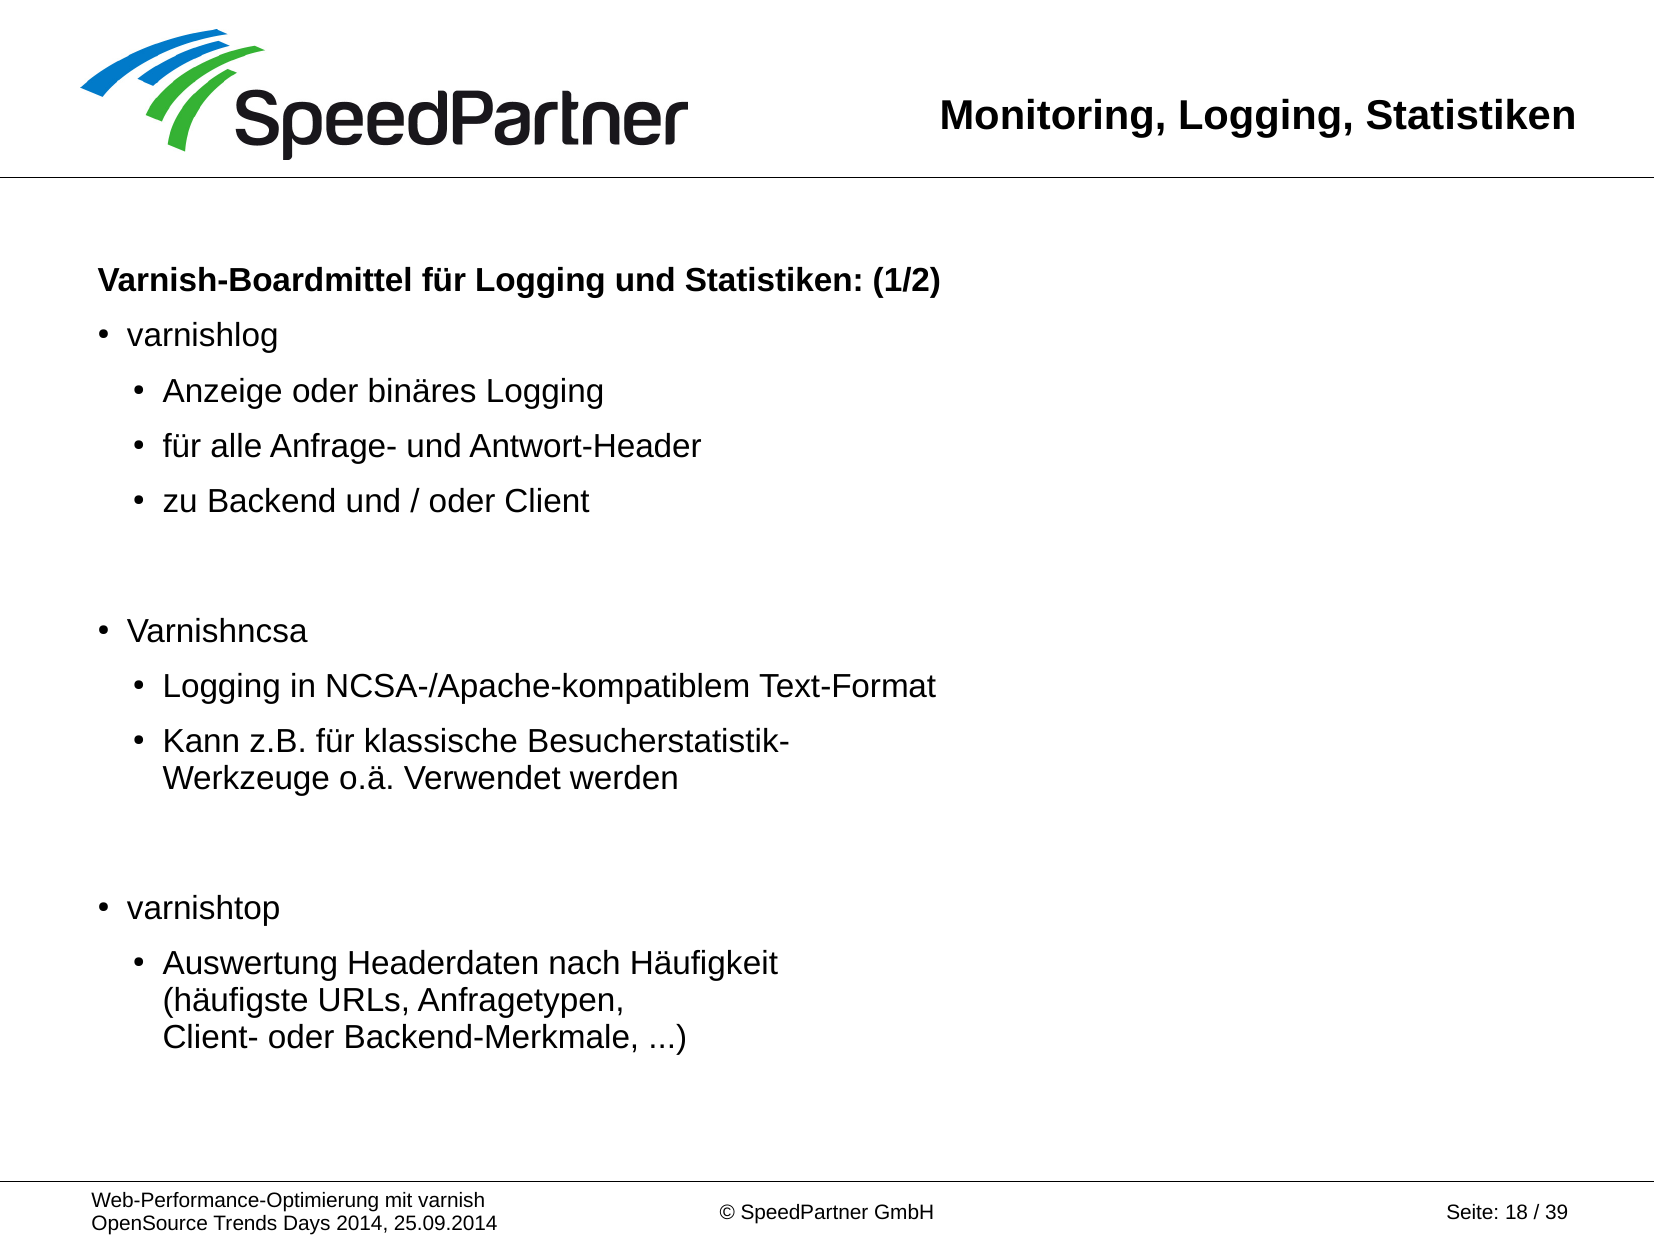

# Monitoring, Logging, Statistiken
Varnish-Boardmittel für Logging und Statistiken: (1/2)
varnishlog
Anzeige oder binäres Logging
für alle Anfrage- und Antwort-Header
zu Backend und / oder Client
Varnishncsa
Logging in NCSA-/Apache-kompatiblem Text-Format
Kann z.B. für klassische Besucherstatistik-
Werkzeuge o.ä. Verwendet werden
varnishtop
Auswertung Headerdaten nach Häufigkeit
(häufigste URLs, Anfragetypen,
Client- oder Backend-Merkmale, ...)